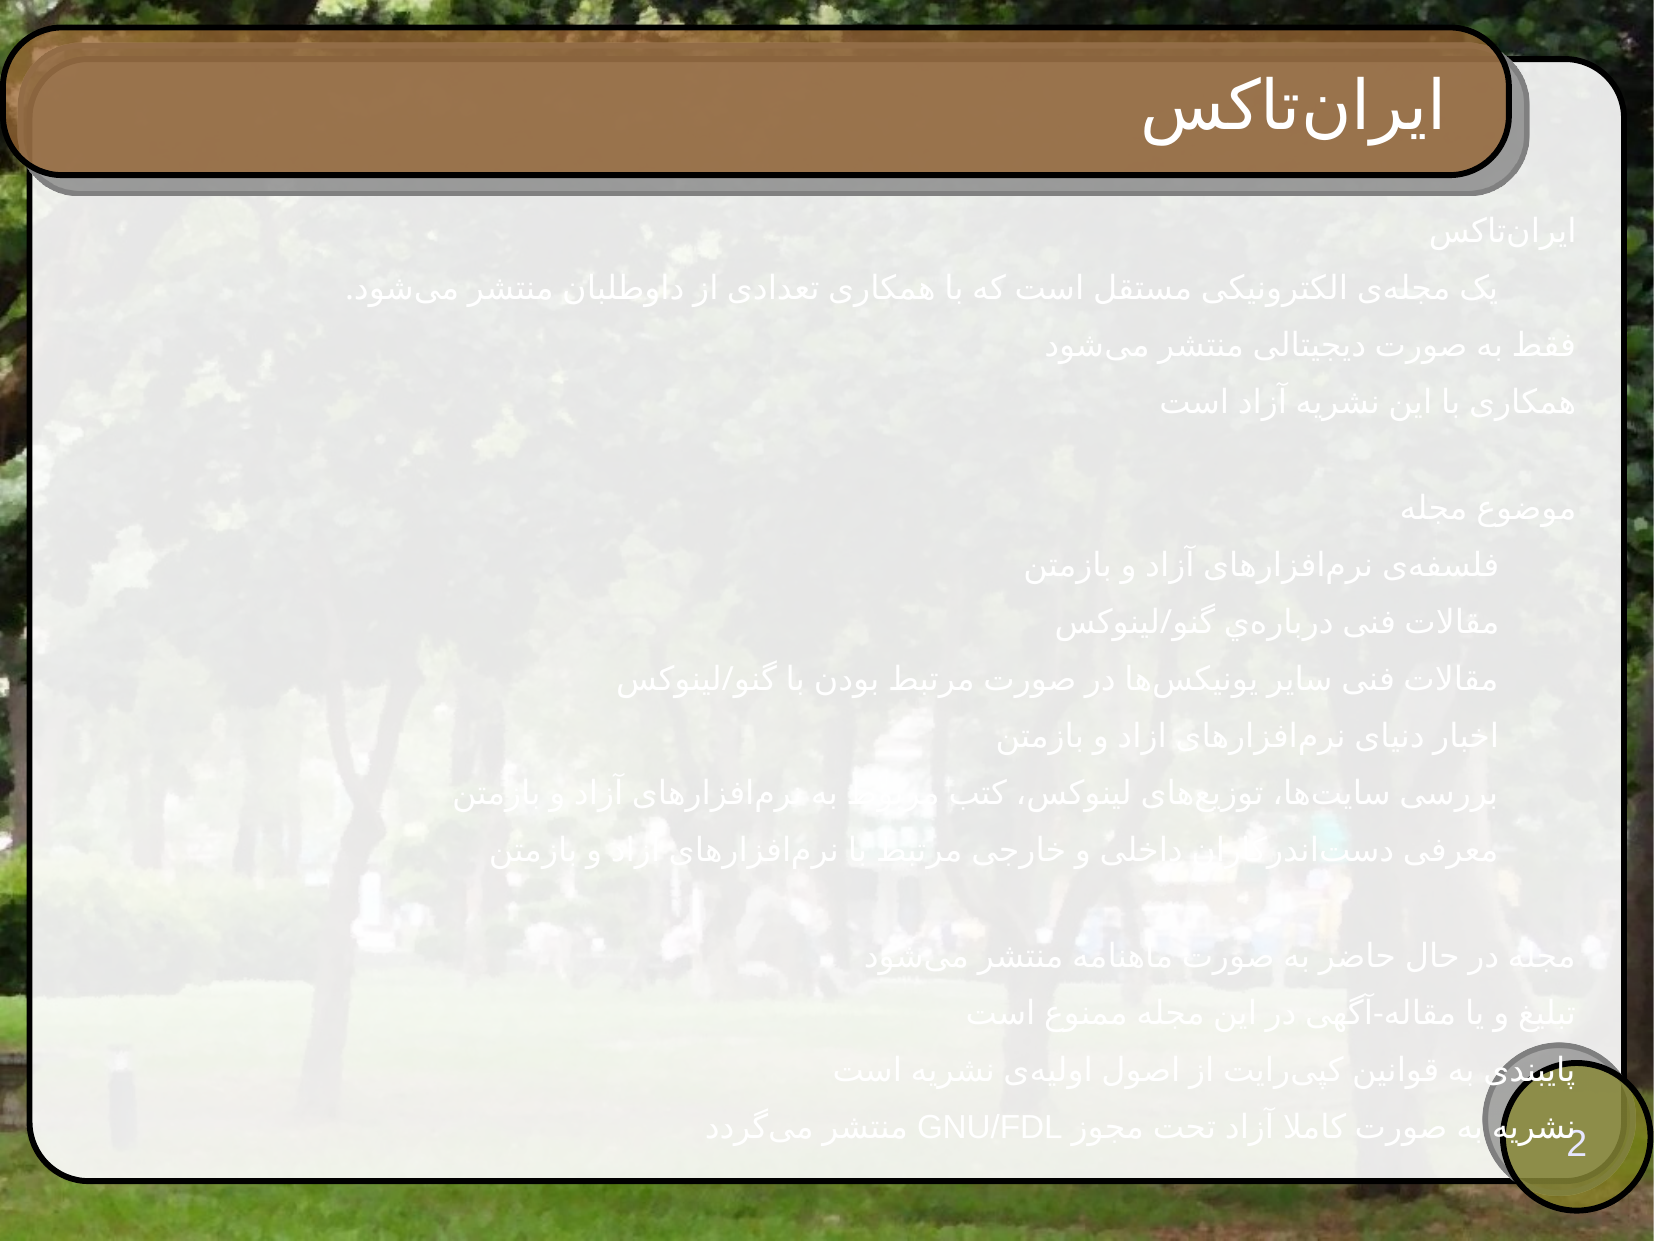

# ایران‌تاکس
ایران‌تاکس
یک مجله‌ی الکترونیکی مستقل است که با همکاری تعدادی از داوطلبان منتشر می‌شود.
فقط به صورت دیجیتالی منتشر می‌شود
همکاری با این نشریه آزاد است
موضوع مجله
فلسفه‌ی نرم‌افزارهای آزاد و بازمتن
مقالات فنی درباره‌ي گنو/لینوکس
مقالات فنی سایر یونیکس‌ها در صورت مرتبط بودن با گنو/لینوکس
اخبار دنیای نرم‌افزارهای ازاد و بازمتن
بررسی سایت‌ها، توزیع‌های لینوکس، کتب مربوط به نرم‌افزارهای آزاد و بازمتن
معرفی دست‌اندرکاران داخلی و خارجی مرتبط با نرم‌افزارهای آزاد و بازمتن
مجله در حال حاضر به صورت ماهنامه منتشر می‌شود
تبلیغ و یا مقاله-آگهی در این مجله ممنوع است
پایبندی به قوانین کپی‌رایت از اصول اولیه‌ی نشریه است
نشریه به صورت کاملا آزاد تحت مجوز GNU/FDL منتشر می‌گردد
2